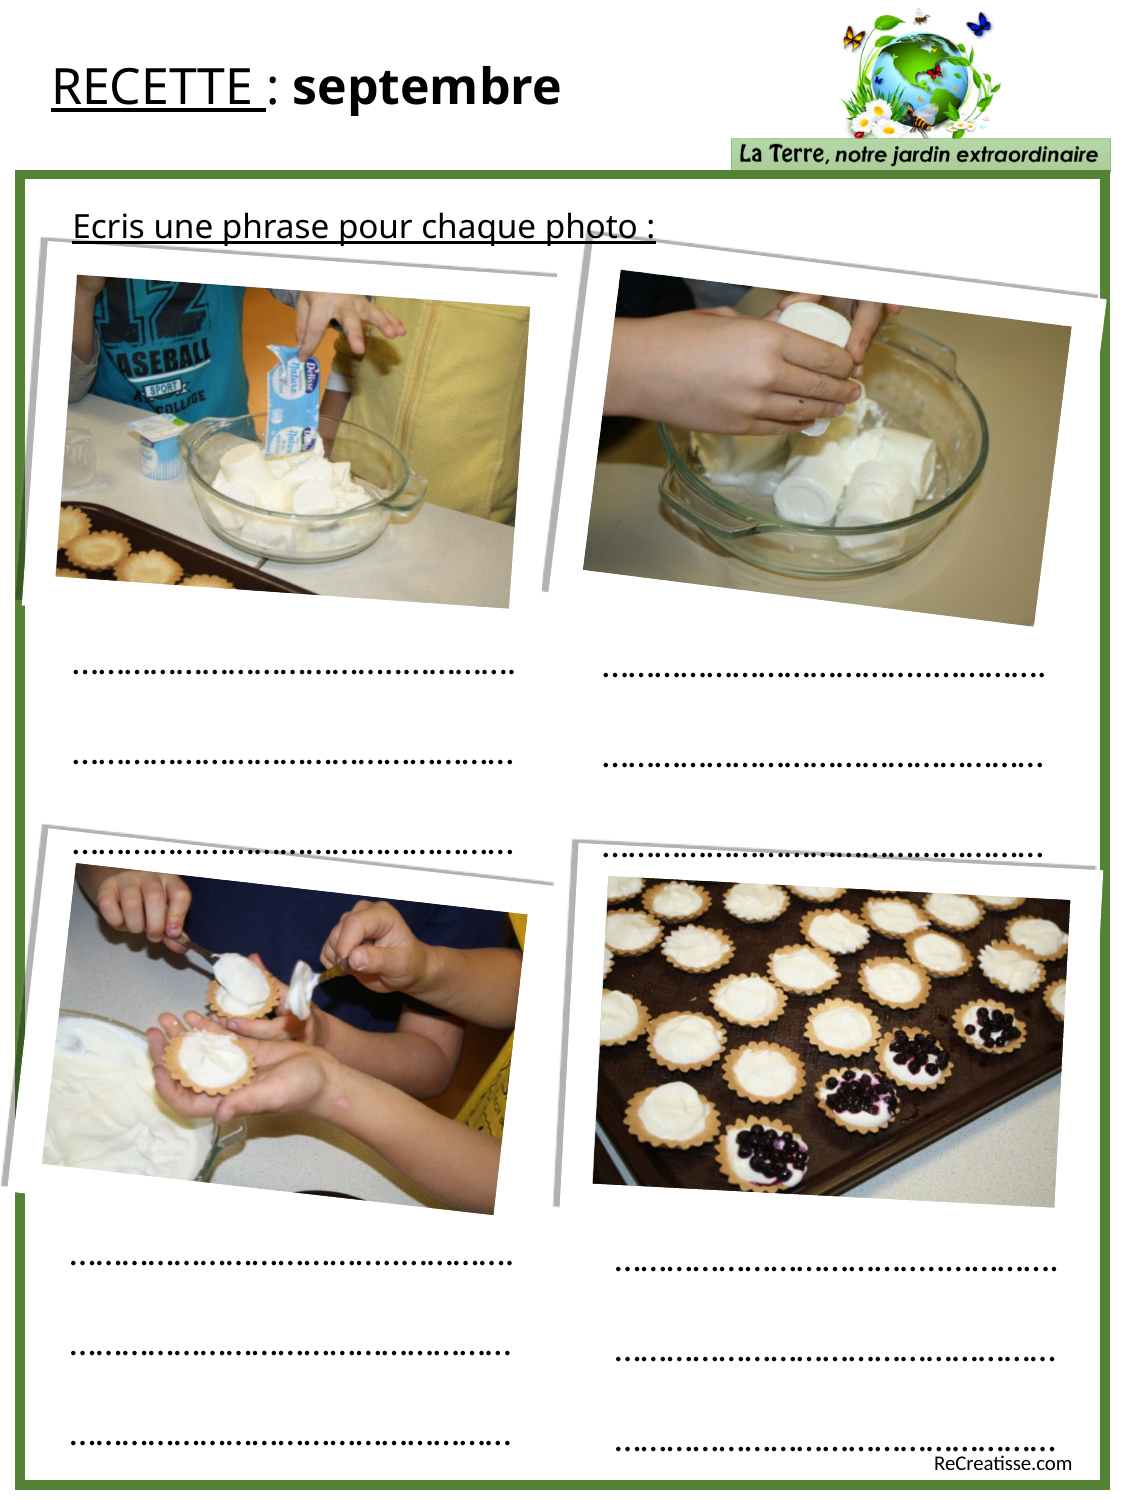

RECETTE : septembre
Ecris une phrase pour chaque photo :
………………………………..………….
……………………………………………
……………………………………………
………………………………..………….
……………………………………………
……………………………………………
………………………………..………….
……………………………………………
……………………………………………
………………………………..………….
……………………………………………
……………………………………………
ReCreatisse.com